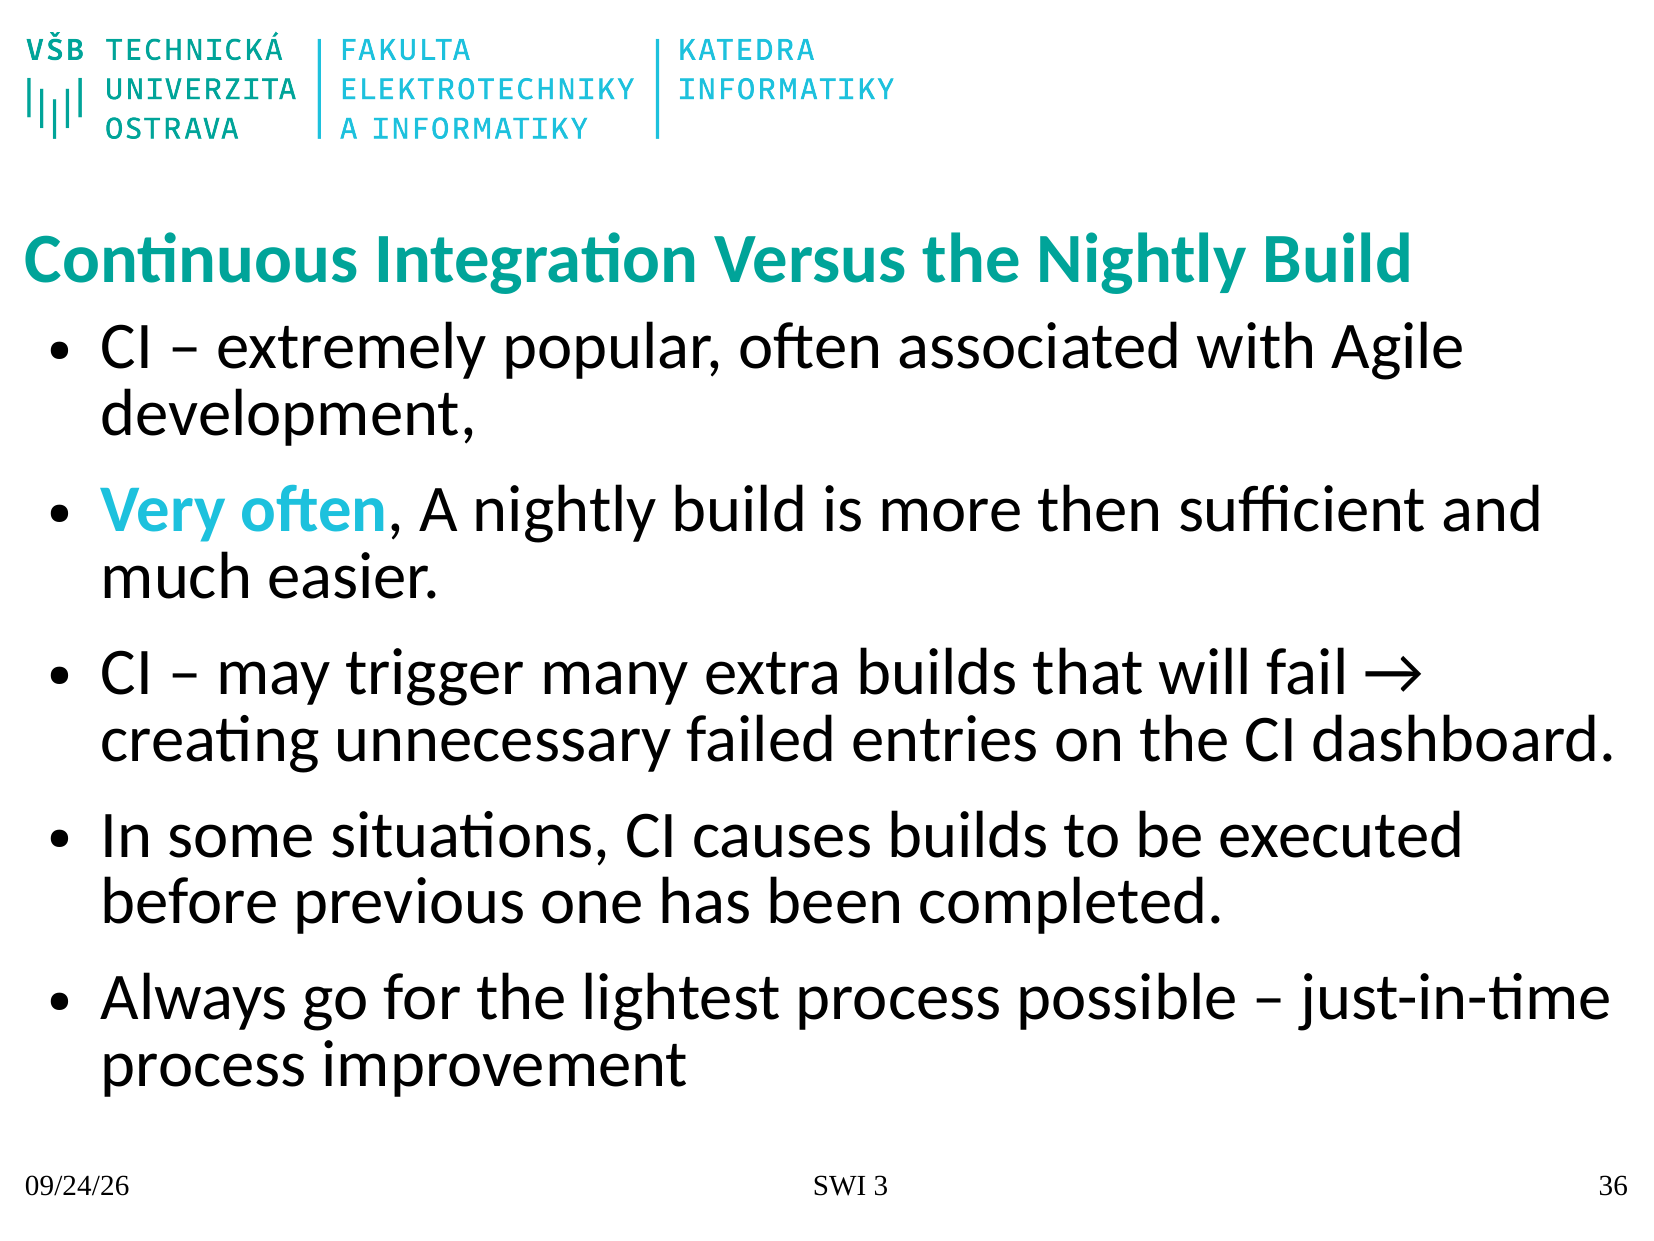

# Continuous Integration Versus the Nightly Build
CI – extremely popular, often associated with Agile development,
Very often, A nightly build is more then sufficient and much easier.
CI – may trigger many extra builds that will fail → creating unnecessary failed entries on the CI dashboard.
In some situations, CI causes builds to be executed before previous one has been completed.
Always go for the lightest process possible – just-in-time process improvement
SWI 3
36